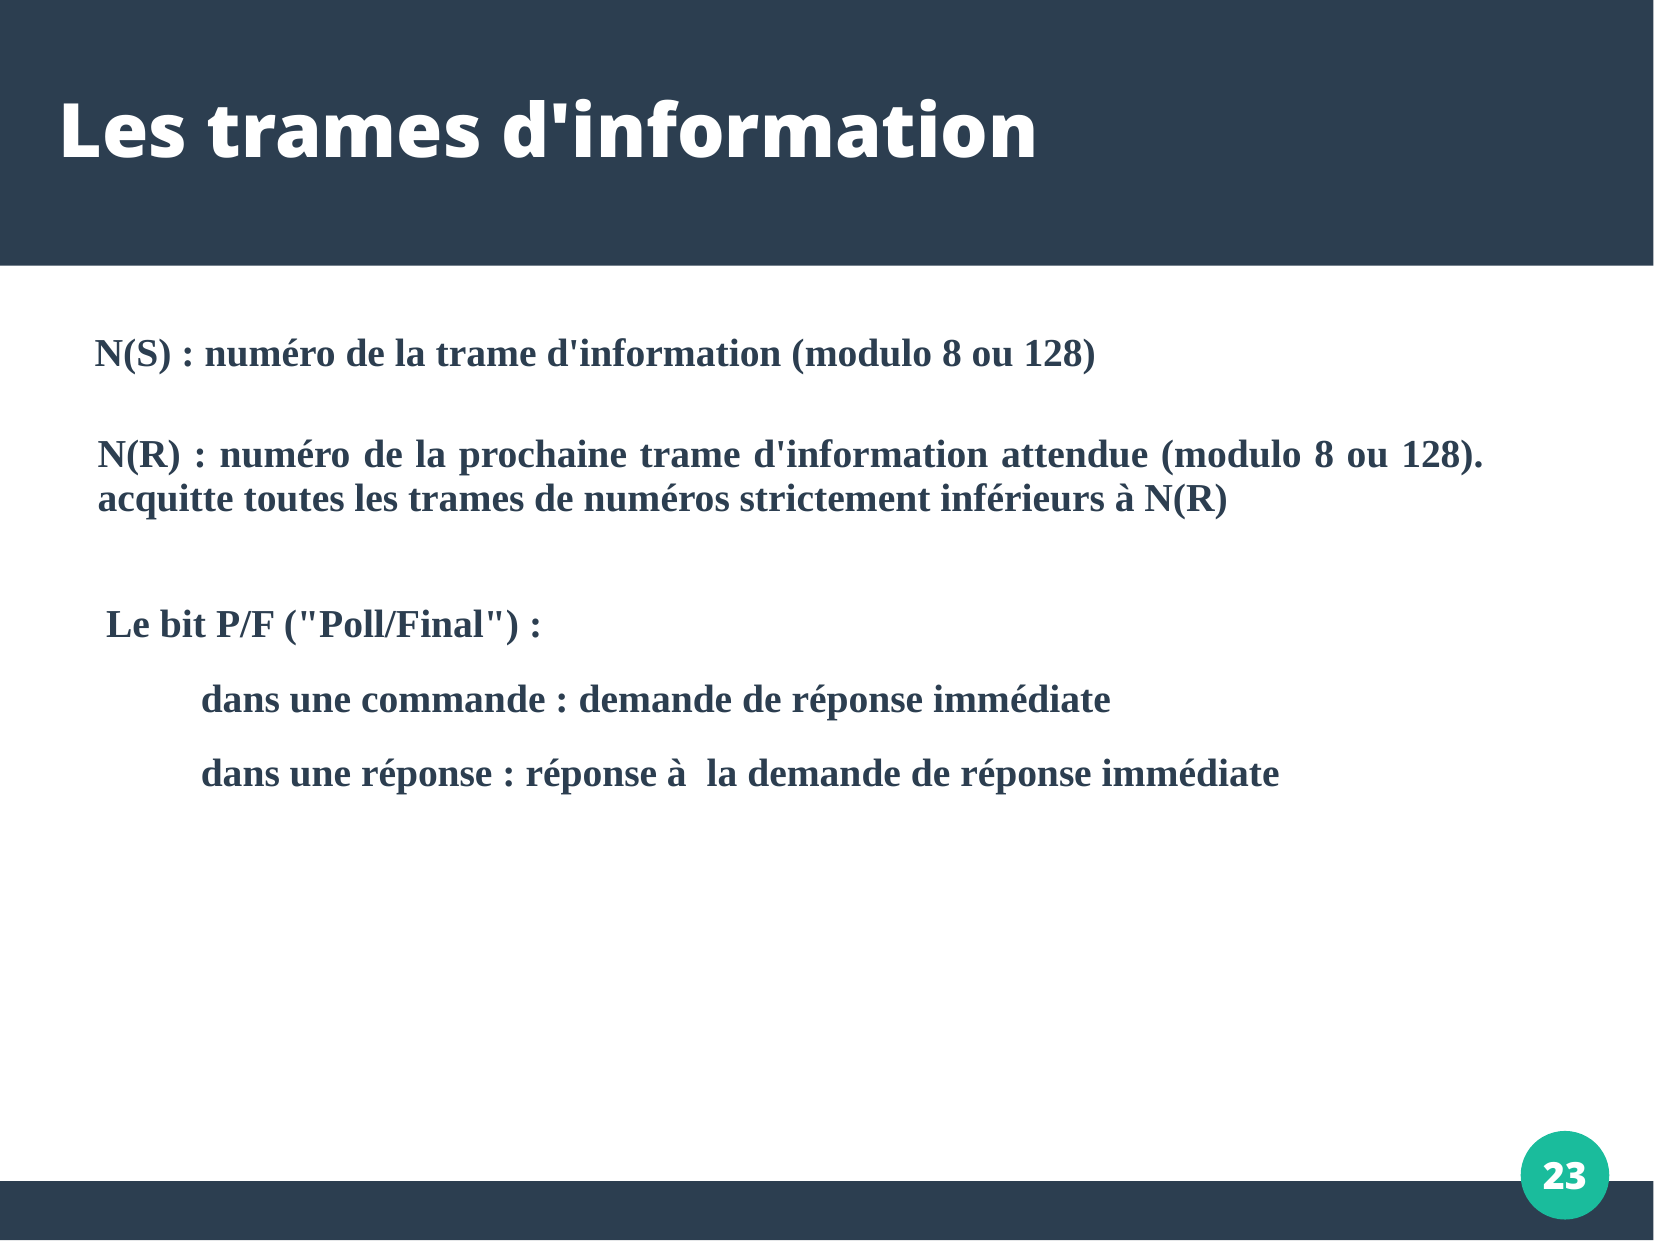

# Les trames d'information
N(S) : numéro de la trame d'information (modulo 8 ou 128)
N(R) : numéro de la prochaine trame d'information attendue (modulo 8 ou 128). acquitte toutes les trames de numéros strictement inférieurs à N(R)
Le bit P/F ("Poll/Final") :
dans une commande : demande de réponse immédiate
dans une réponse : réponse à  la demande de réponse immédiate
23